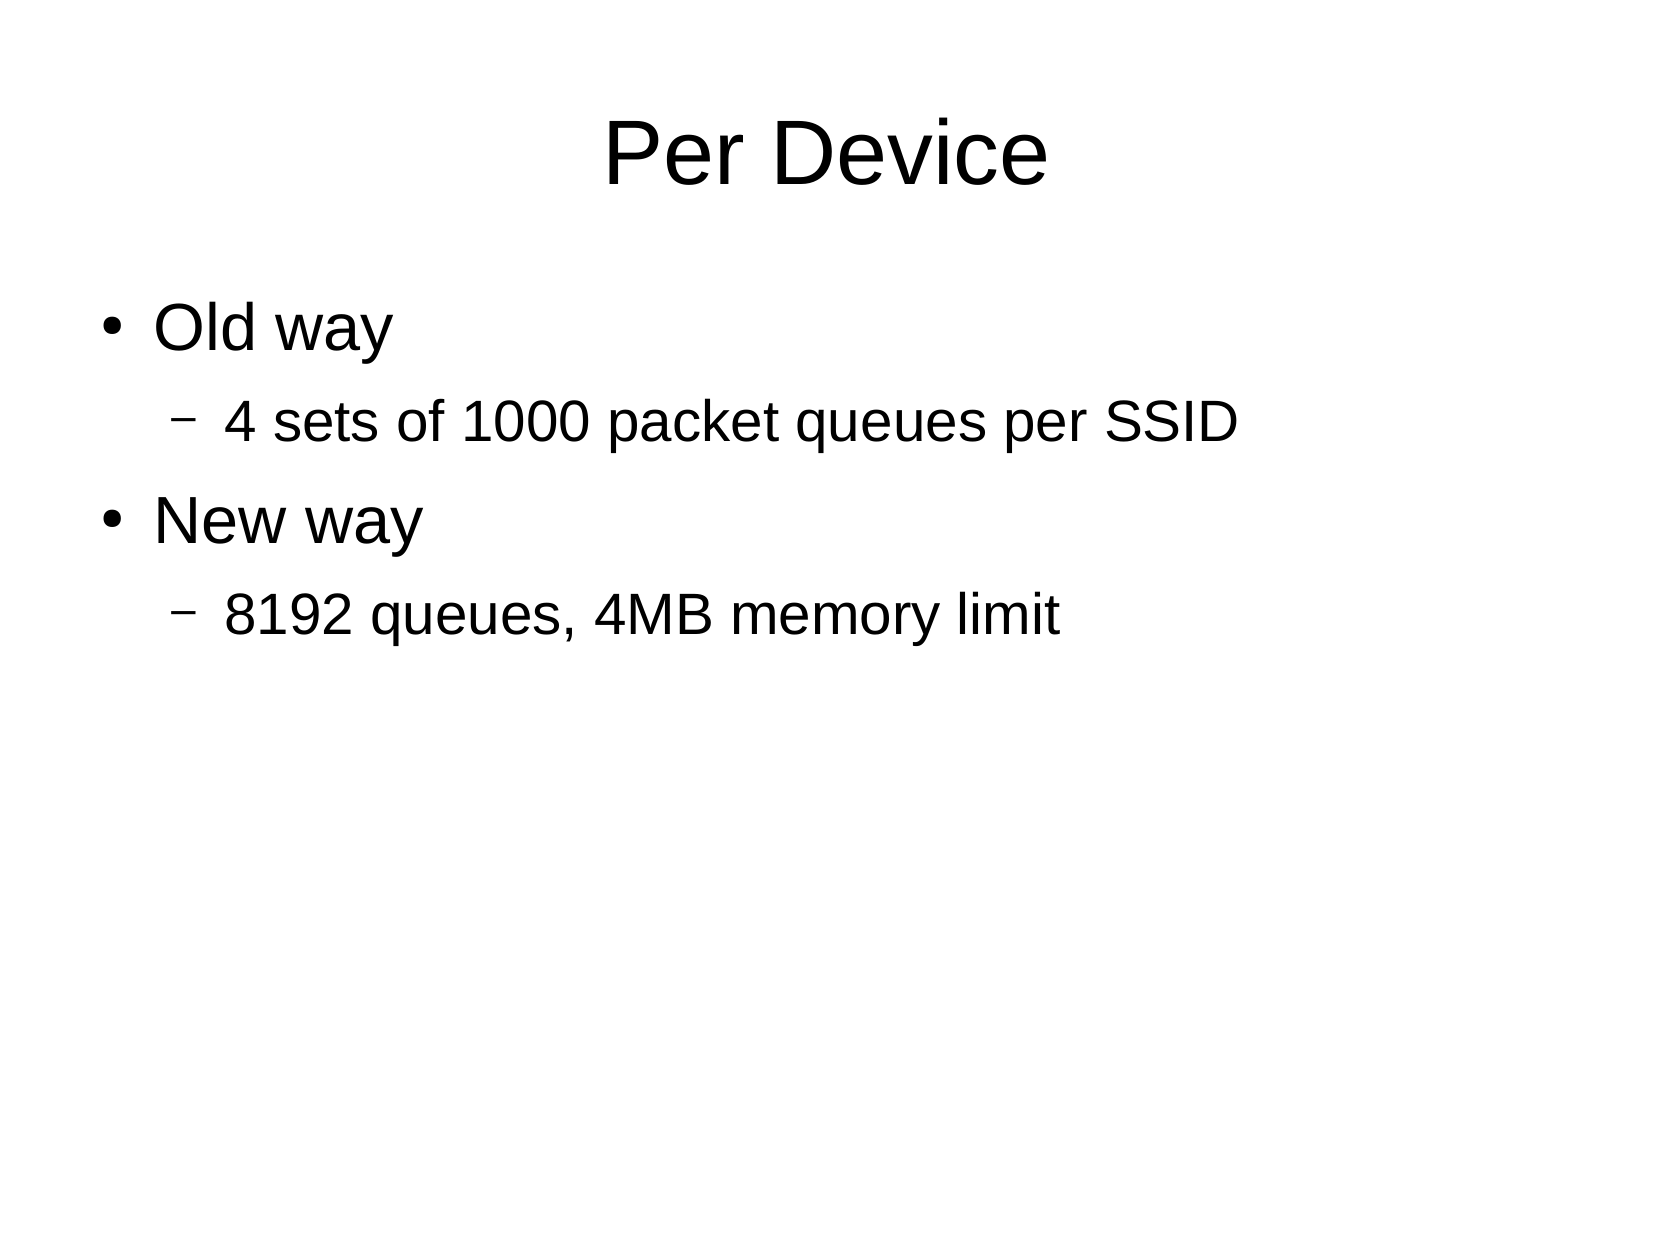

# Per Device
Old way
4 sets of 1000 packet queues per SSID
New way
8192 queues, 4MB memory limit